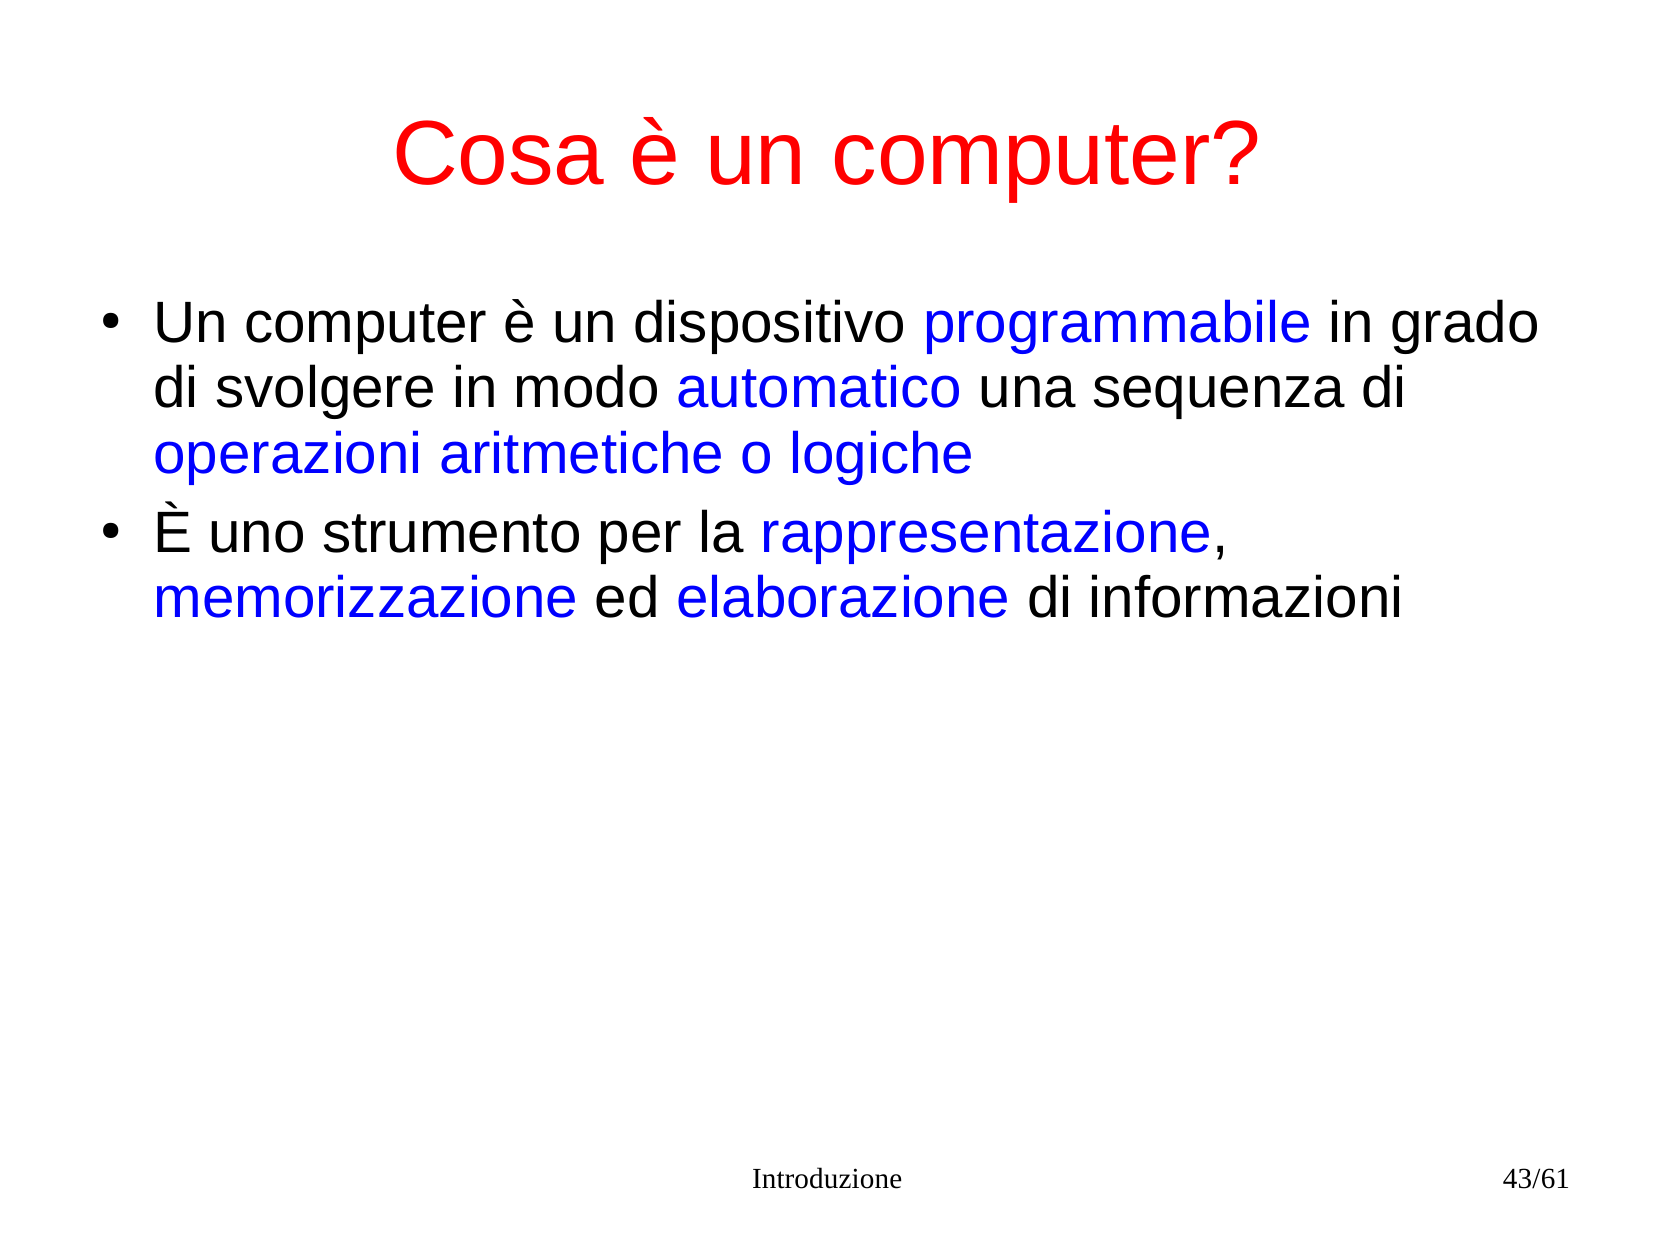

# Cosa è un computer?
Un computer è un dispositivo programmabile in grado di svolgere in modo automatico una sequenza di operazioni aritmetiche o logiche
È uno strumento per la rappresentazione, memorizzazione ed elaborazione di informazioni
Introduzione
43